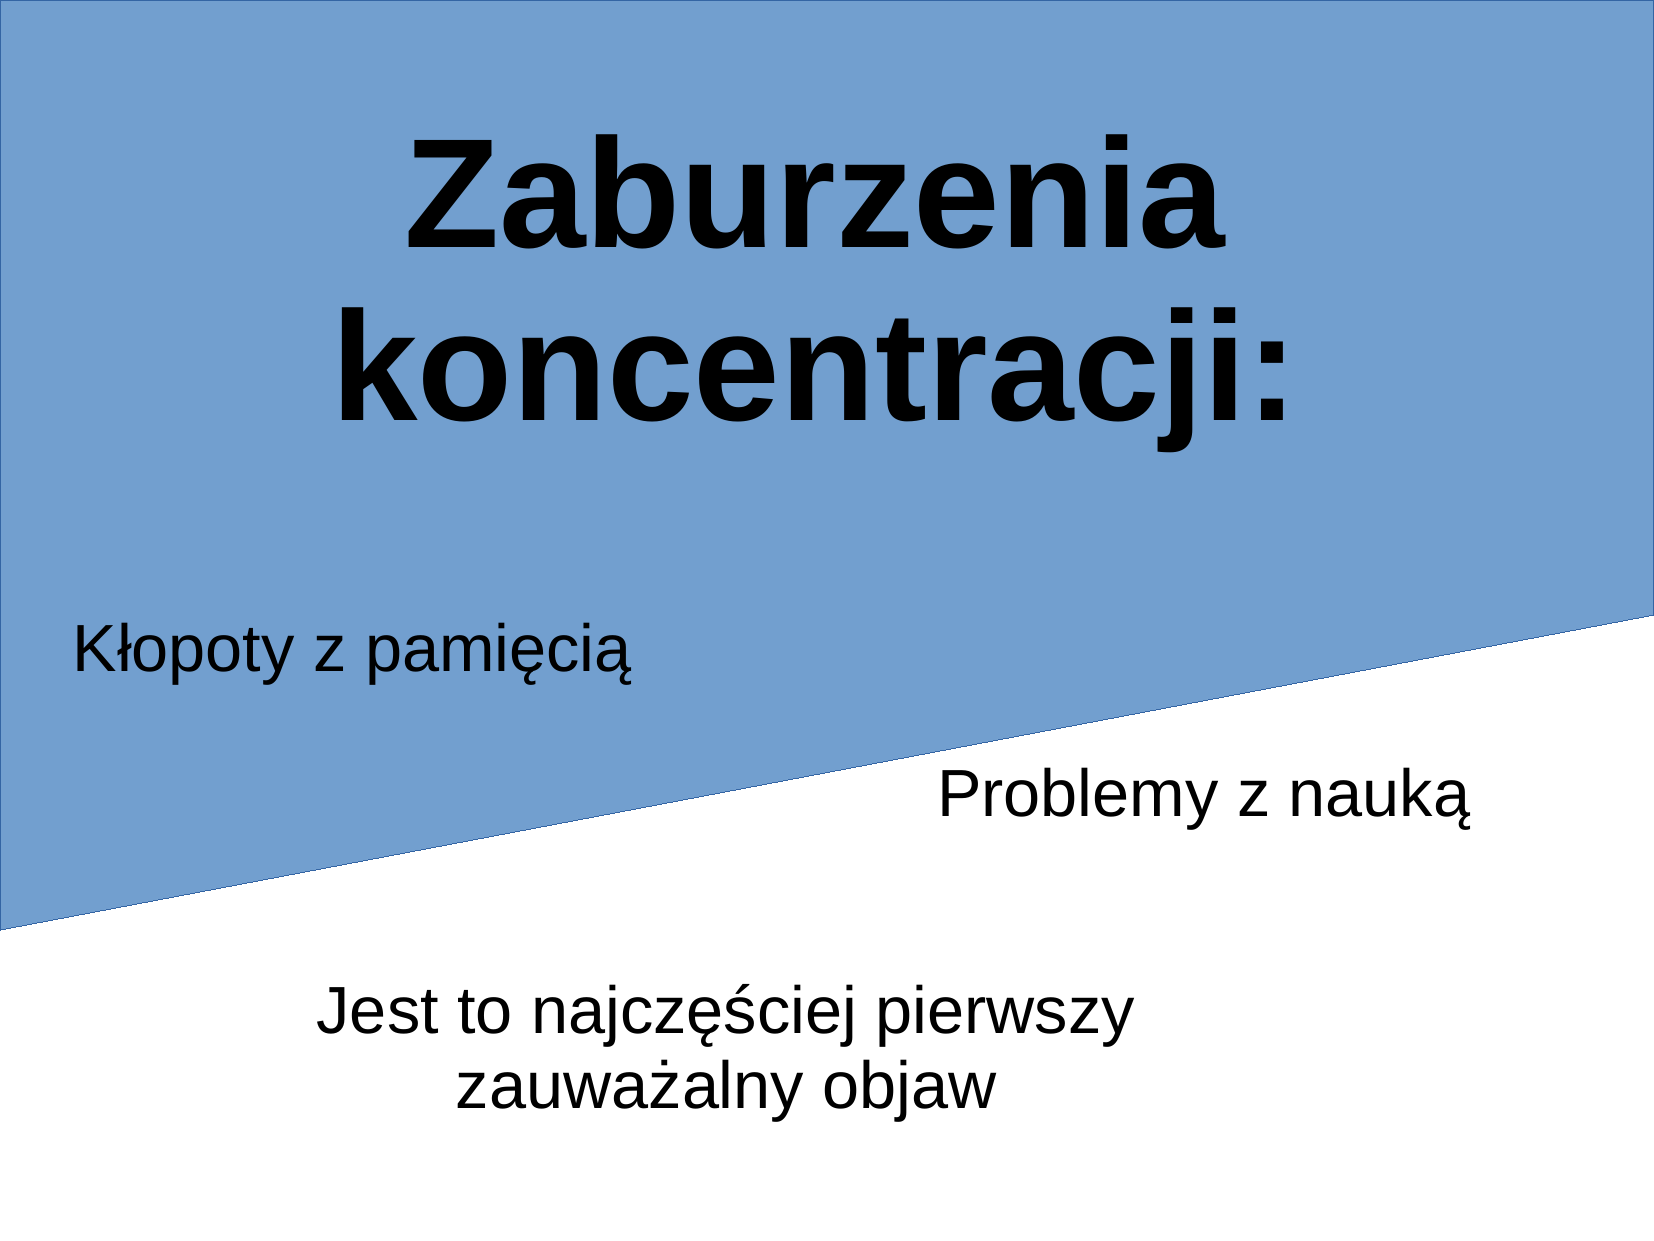

# Zaburzenia koncentracji:
Kłopoty z pamięcią
Problemy z nauką
Jest to najczęściej pierwszy zauważalny objaw